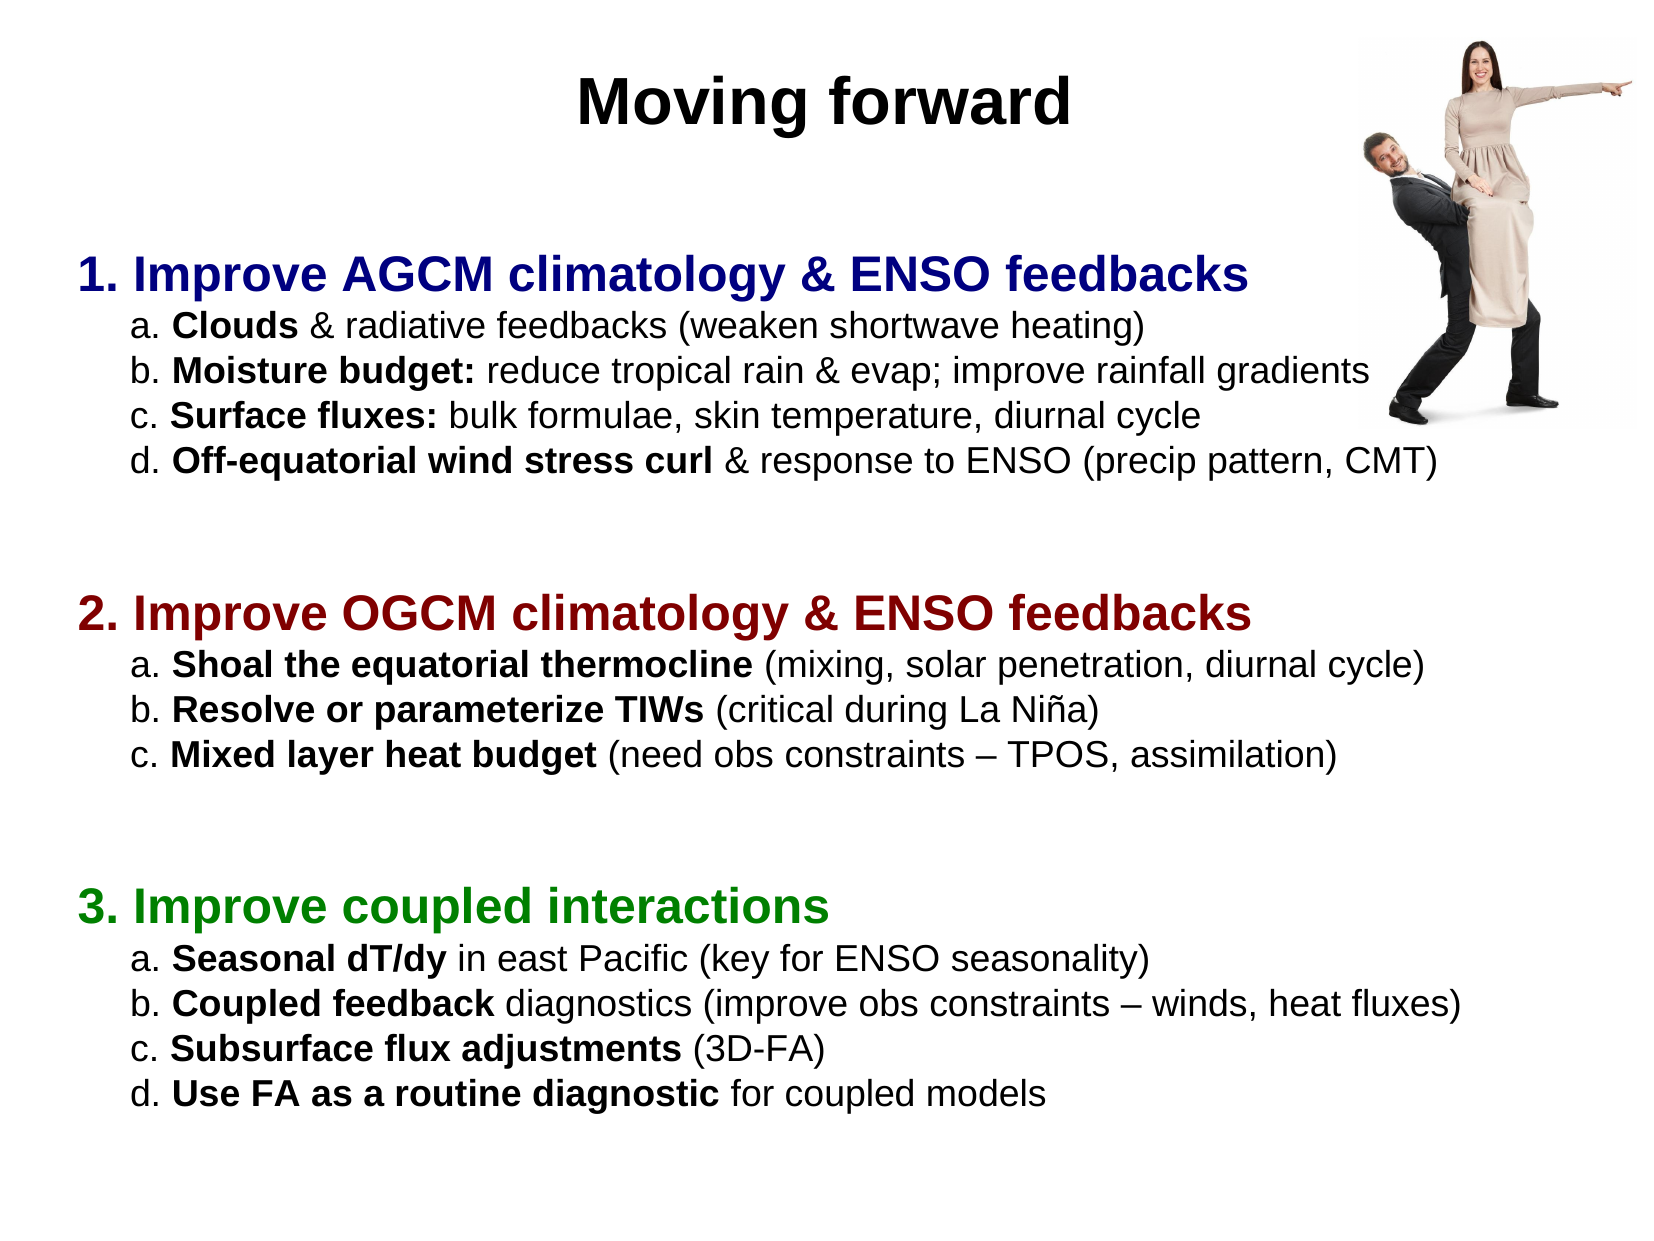

Moving forward
1. Improve AGCM climatology & ENSO feedbacks
 a. Clouds & radiative feedbacks (weaken shortwave heating)
 b. Moisture budget: reduce tropical rain & evap; improve rainfall gradients
 c. Surface fluxes: bulk formulae, skin temperature, diurnal cycle
 d. Off-equatorial wind stress curl & response to ENSO (precip pattern, CMT)
2. Improve OGCM climatology & ENSO feedbacks
 a. Shoal the equatorial thermocline (mixing, solar penetration, diurnal cycle)
 b. Resolve or parameterize TIWs (critical during La Niña)
 c. Mixed layer heat budget (need obs constraints – TPOS, assimilation)
3. Improve coupled interactions
 a. Seasonal dT/dy in east Pacific (key for ENSO seasonality)
 b. Coupled feedback diagnostics (improve obs constraints – winds, heat fluxes)
 c. Subsurface flux adjustments (3D-FA)
 d. Use FA as a routine diagnostic for coupled models